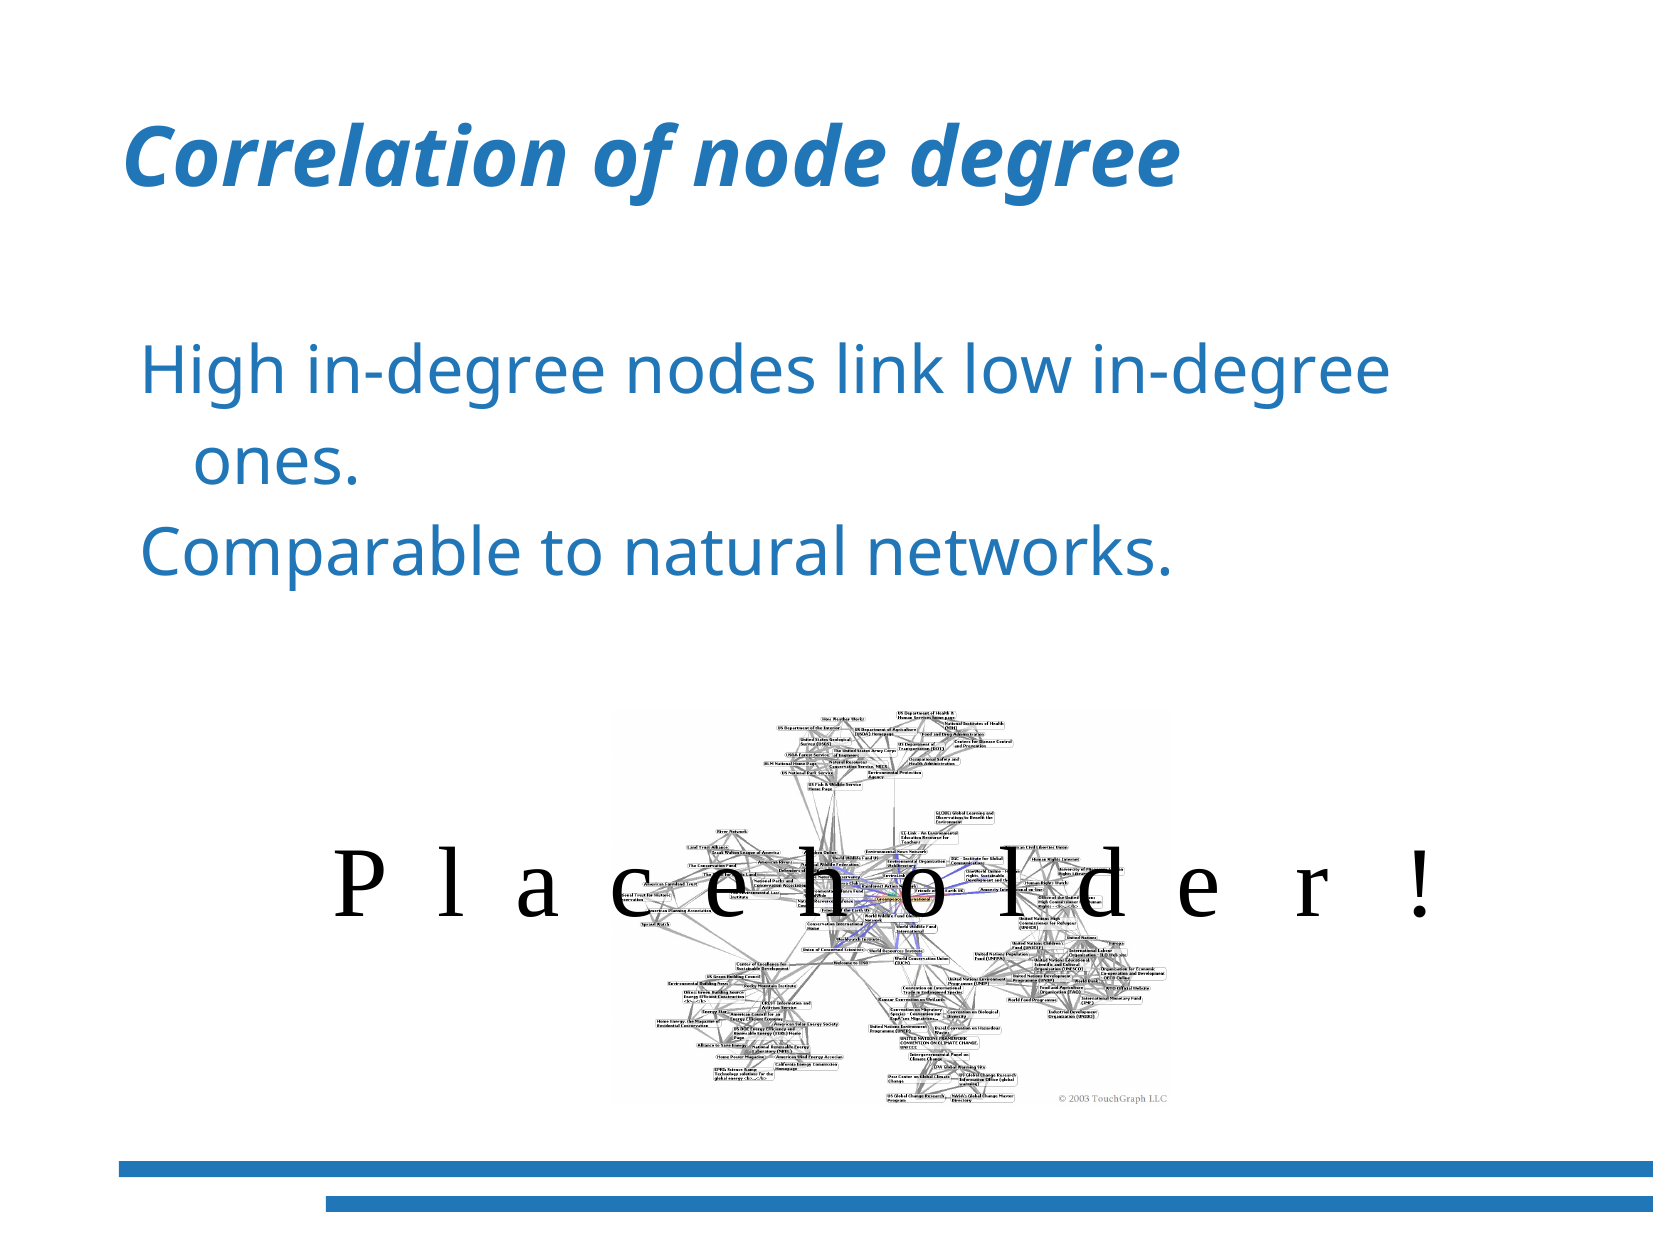

# Correlation of node degree
High in-degree nodes link low in-degree ones.
Comparable to natural networks.
P l a c e h o l d e r !